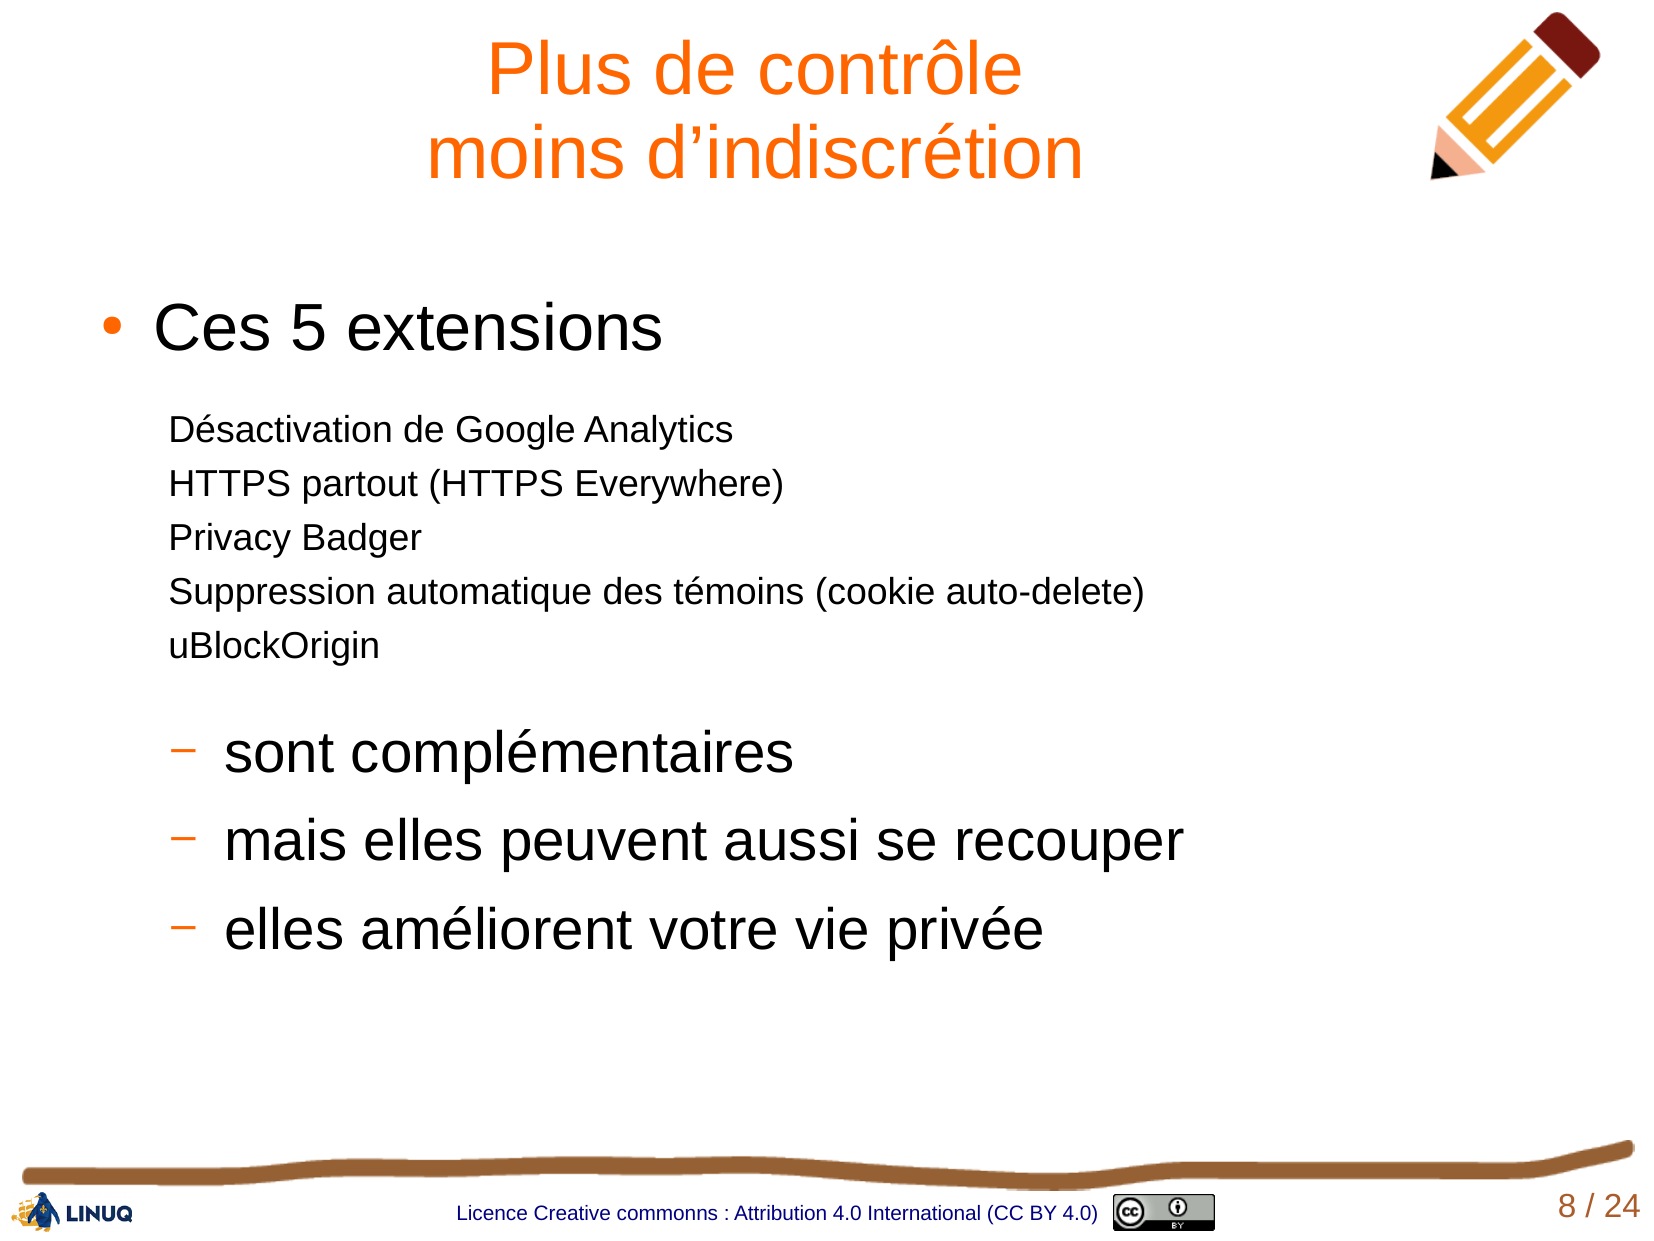

# Plus de contrôle moins d’indiscrétion
Ces 5 extensions
sont complémentaires
mais elles peuvent aussi se recouper
elles améliorent votre vie privée
Désactivation de Google Analytics
HTTPS partout (HTTPS Everywhere)
Privacy Badger
Suppression automatique des témoins (cookie auto-delete)
uBlockOrigin